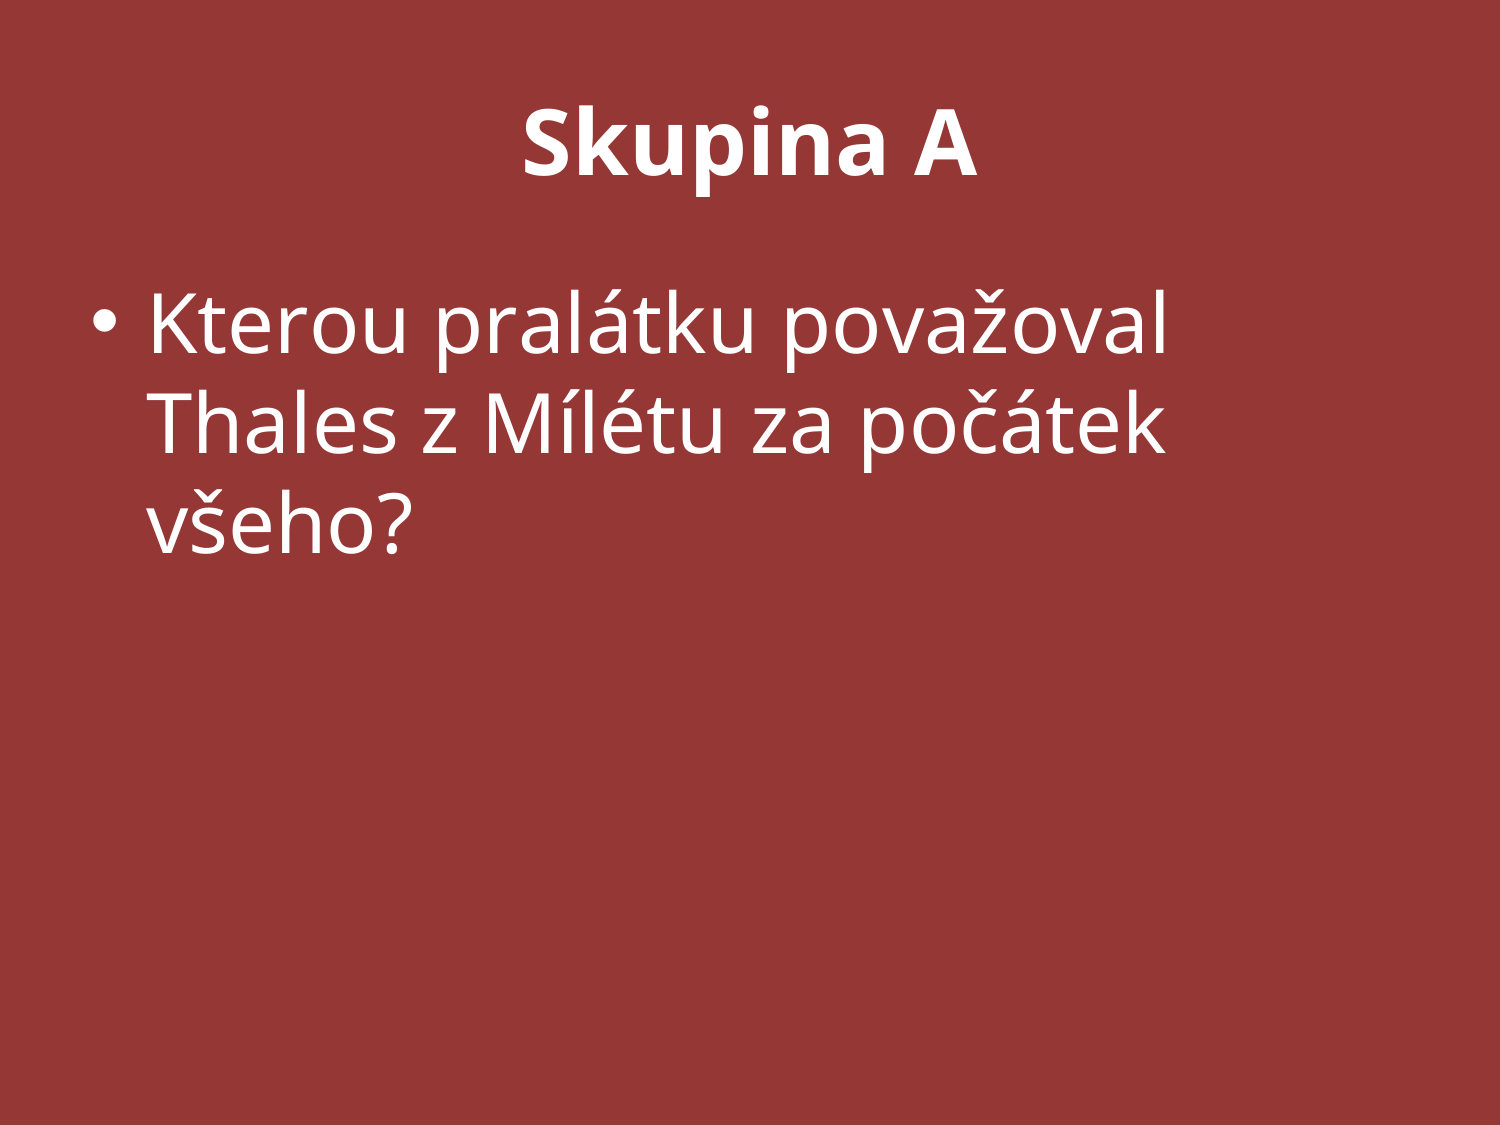

# Skupina A
Kterou pralátku považoval Thales z Mílétu za počátek všeho?